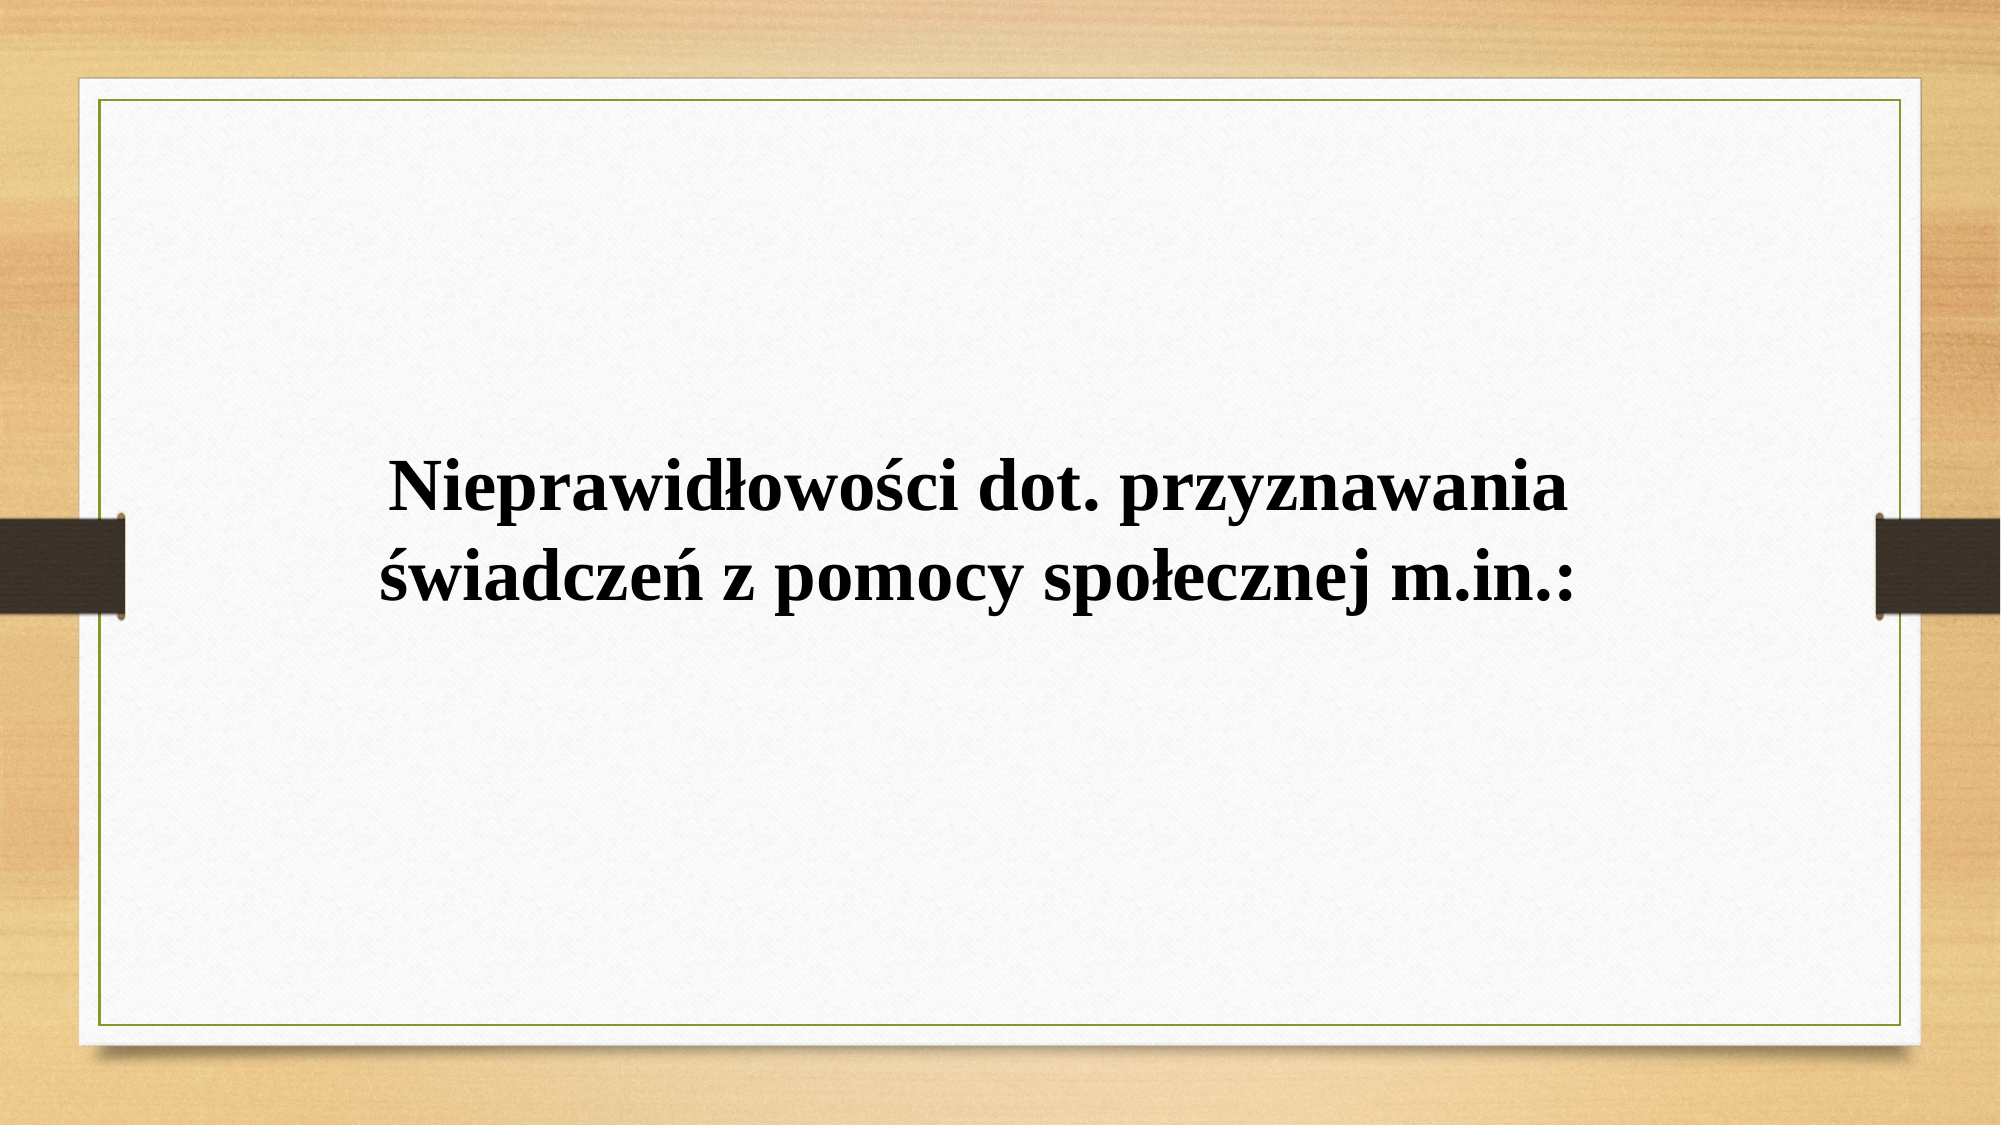

# Nieprawidłowości dot. przyznawania świadczeń z pomocy społecznej m.in.: